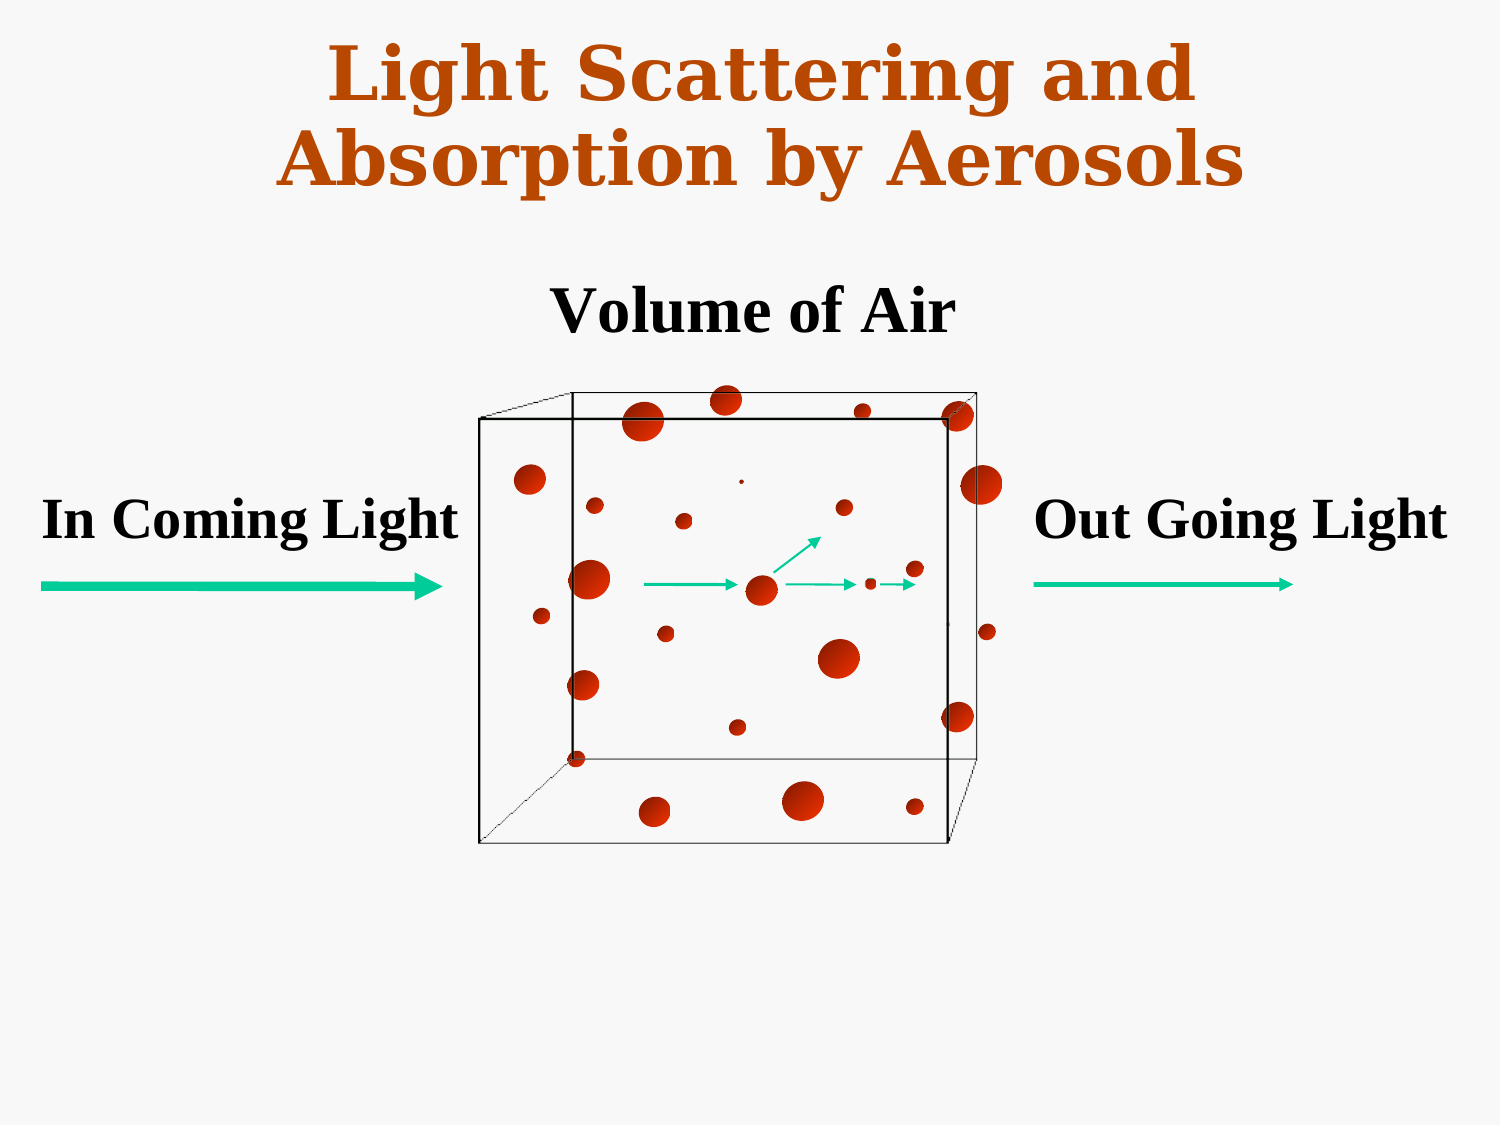

# Light Scattering and Absorption by Aerosols
Volume of Air
In Coming Light
Out Going Light